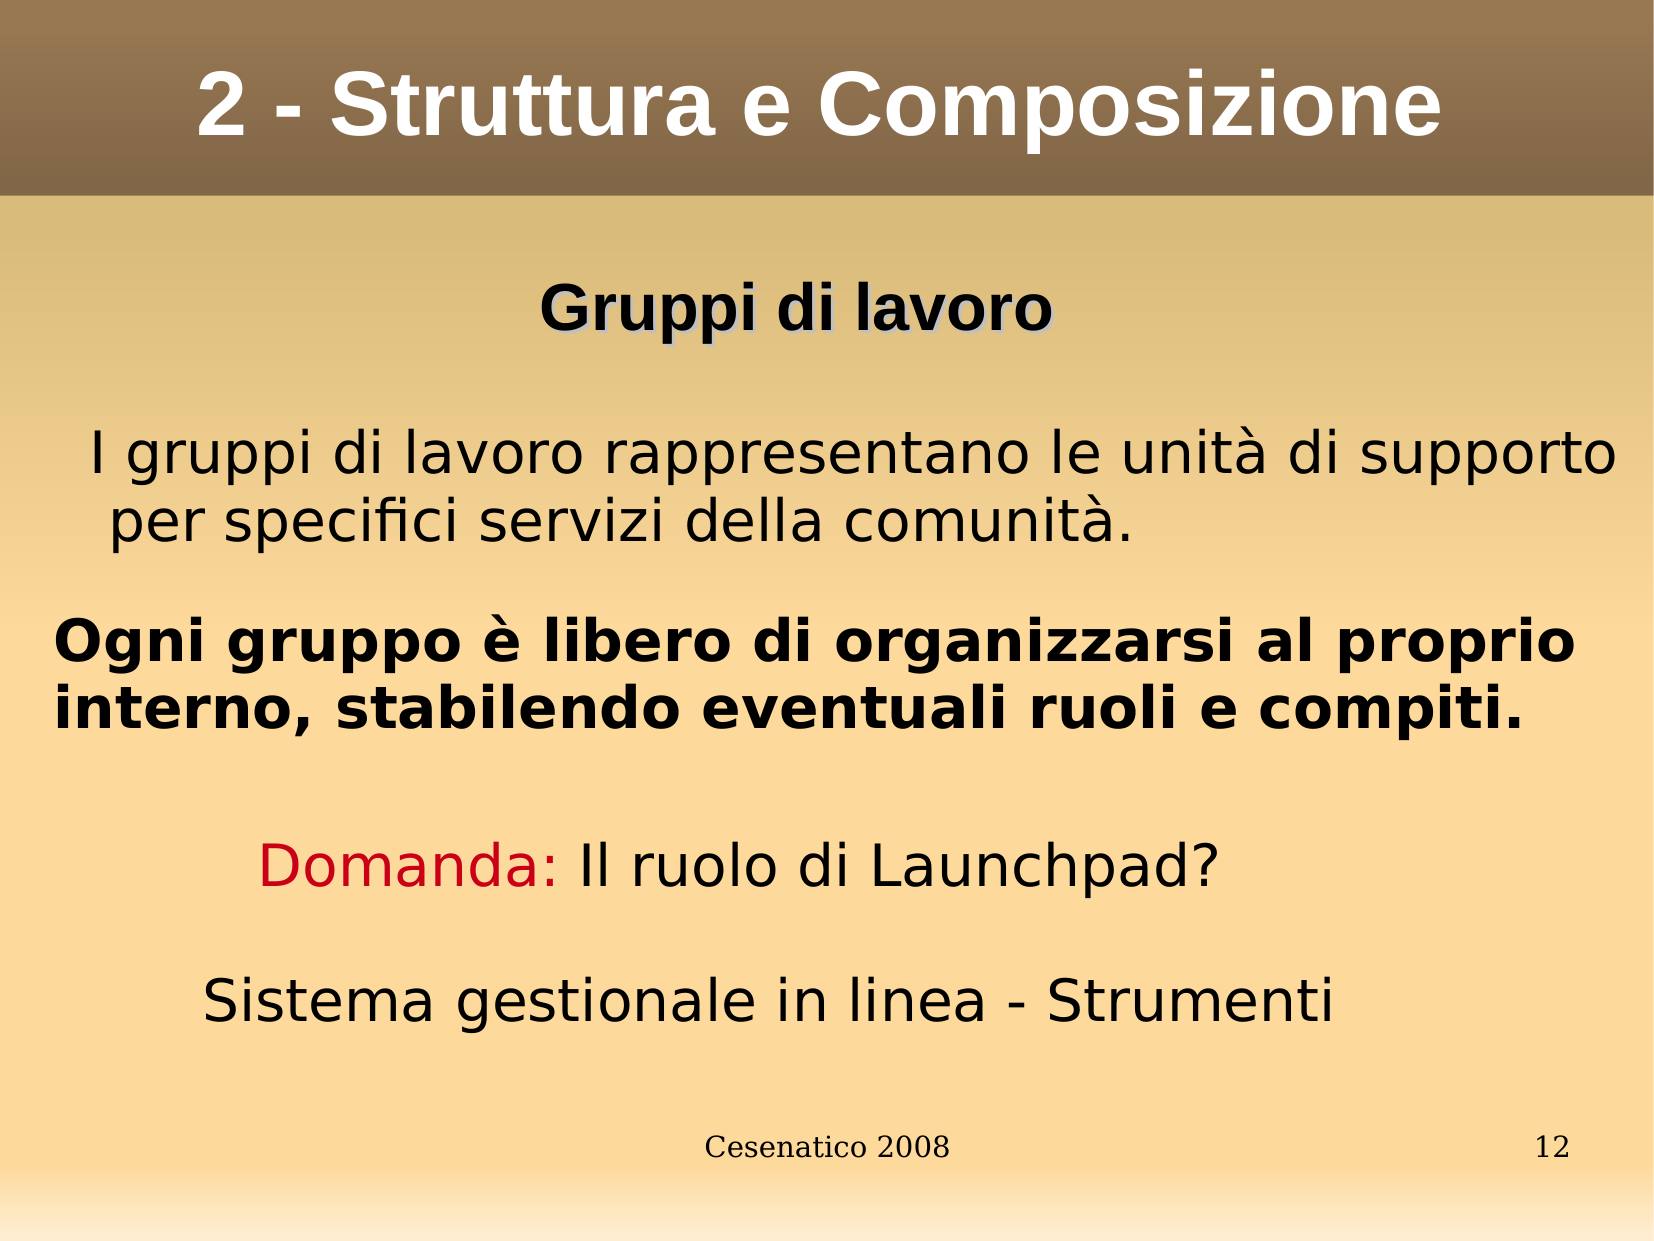

# 2 - Struttura e Composizione
Gruppi di lavoro
I gruppi di lavoro rappresentano le unità di supporto
 per specifici servizi della comunità.
Ogni gruppo è libero di organizzarsi al proprio
interno, stabilendo eventuali ruoli e compiti.
 Domanda: Il ruolo di Launchpad?
Sistema gestionale in linea - Strumenti
Cesenatico 2008
12